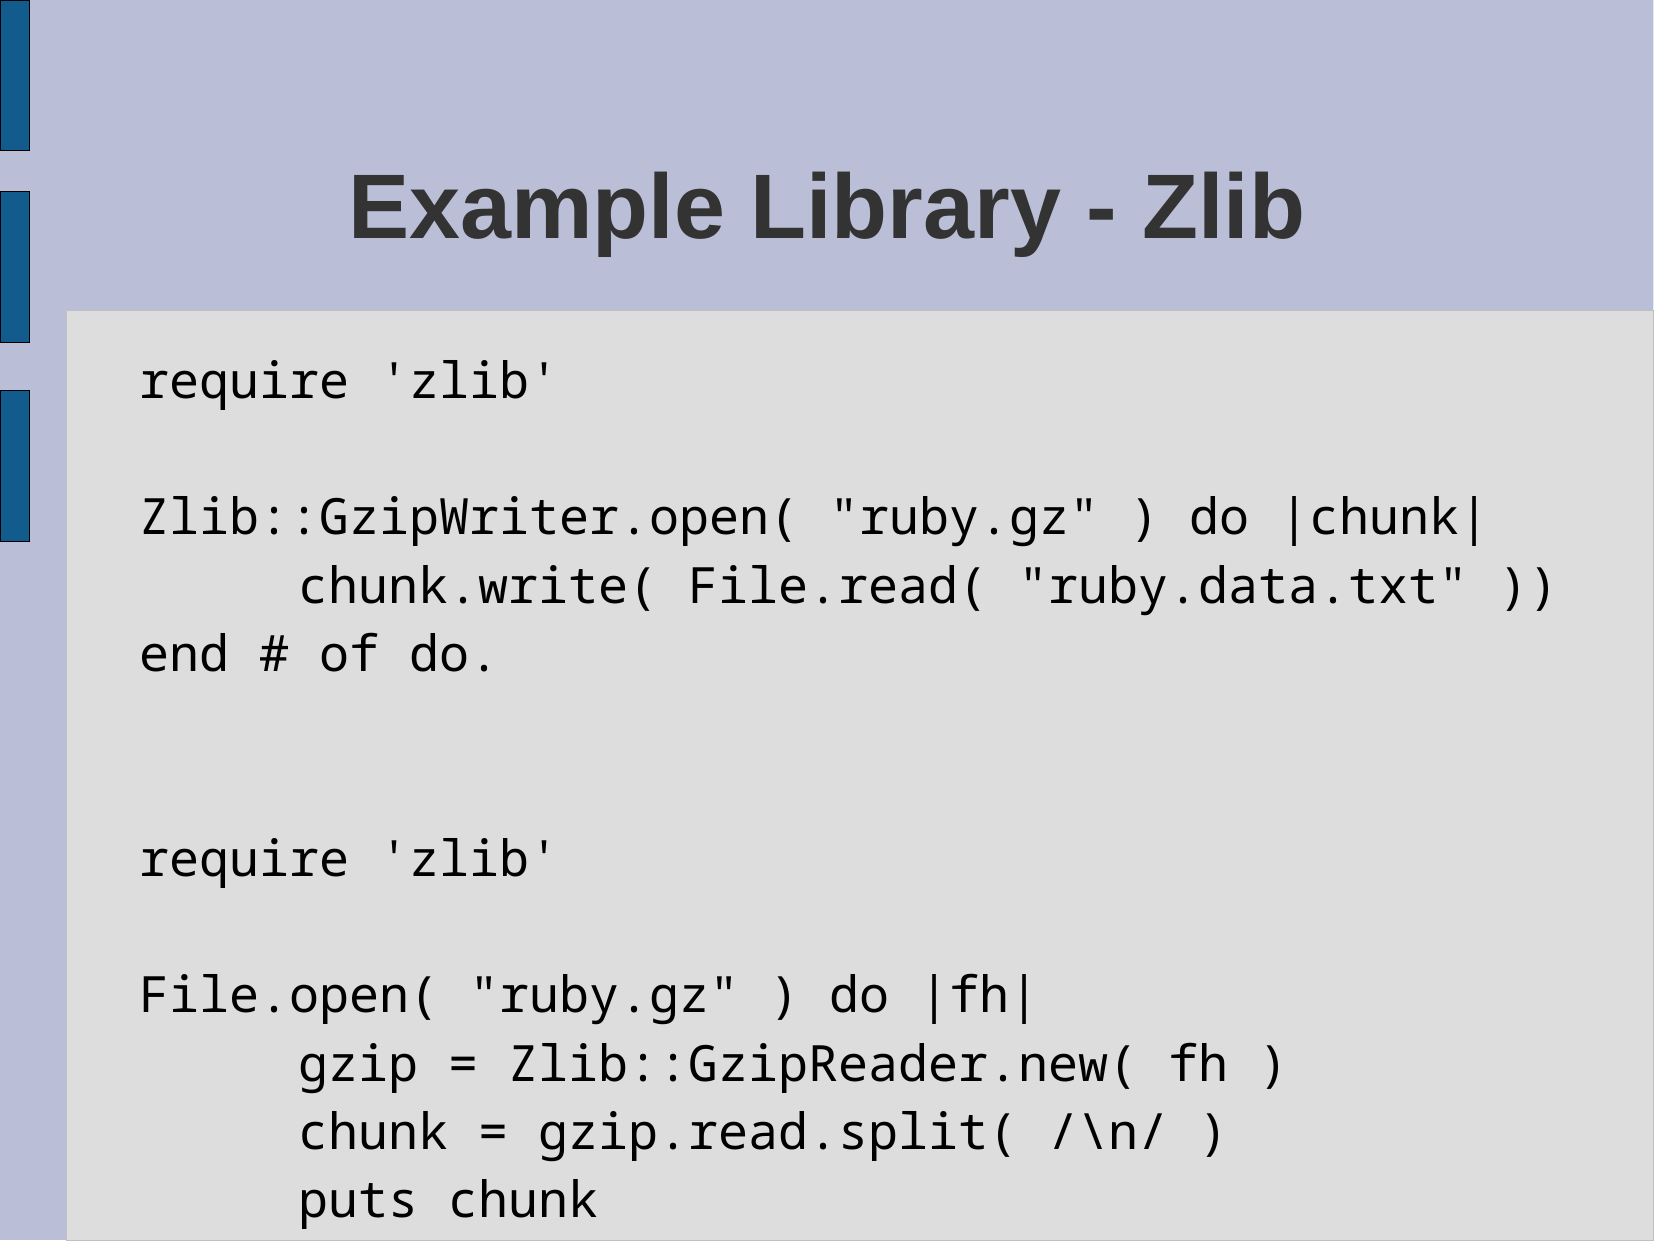

#
Example Library - Zlib
require 'zlib'
Zlib::GzipWriter.open( "ruby.gz" ) do |chunk|
chunk.write( File.read( "ruby.data.txt" ))
end # of do.
require 'zlib'
File.open( "ruby.gz" ) do |fh|
gzip = Zlib::GzipReader.new( fh )
chunk = gzip.read.split( /\n/ )
puts chunk
end # of do.